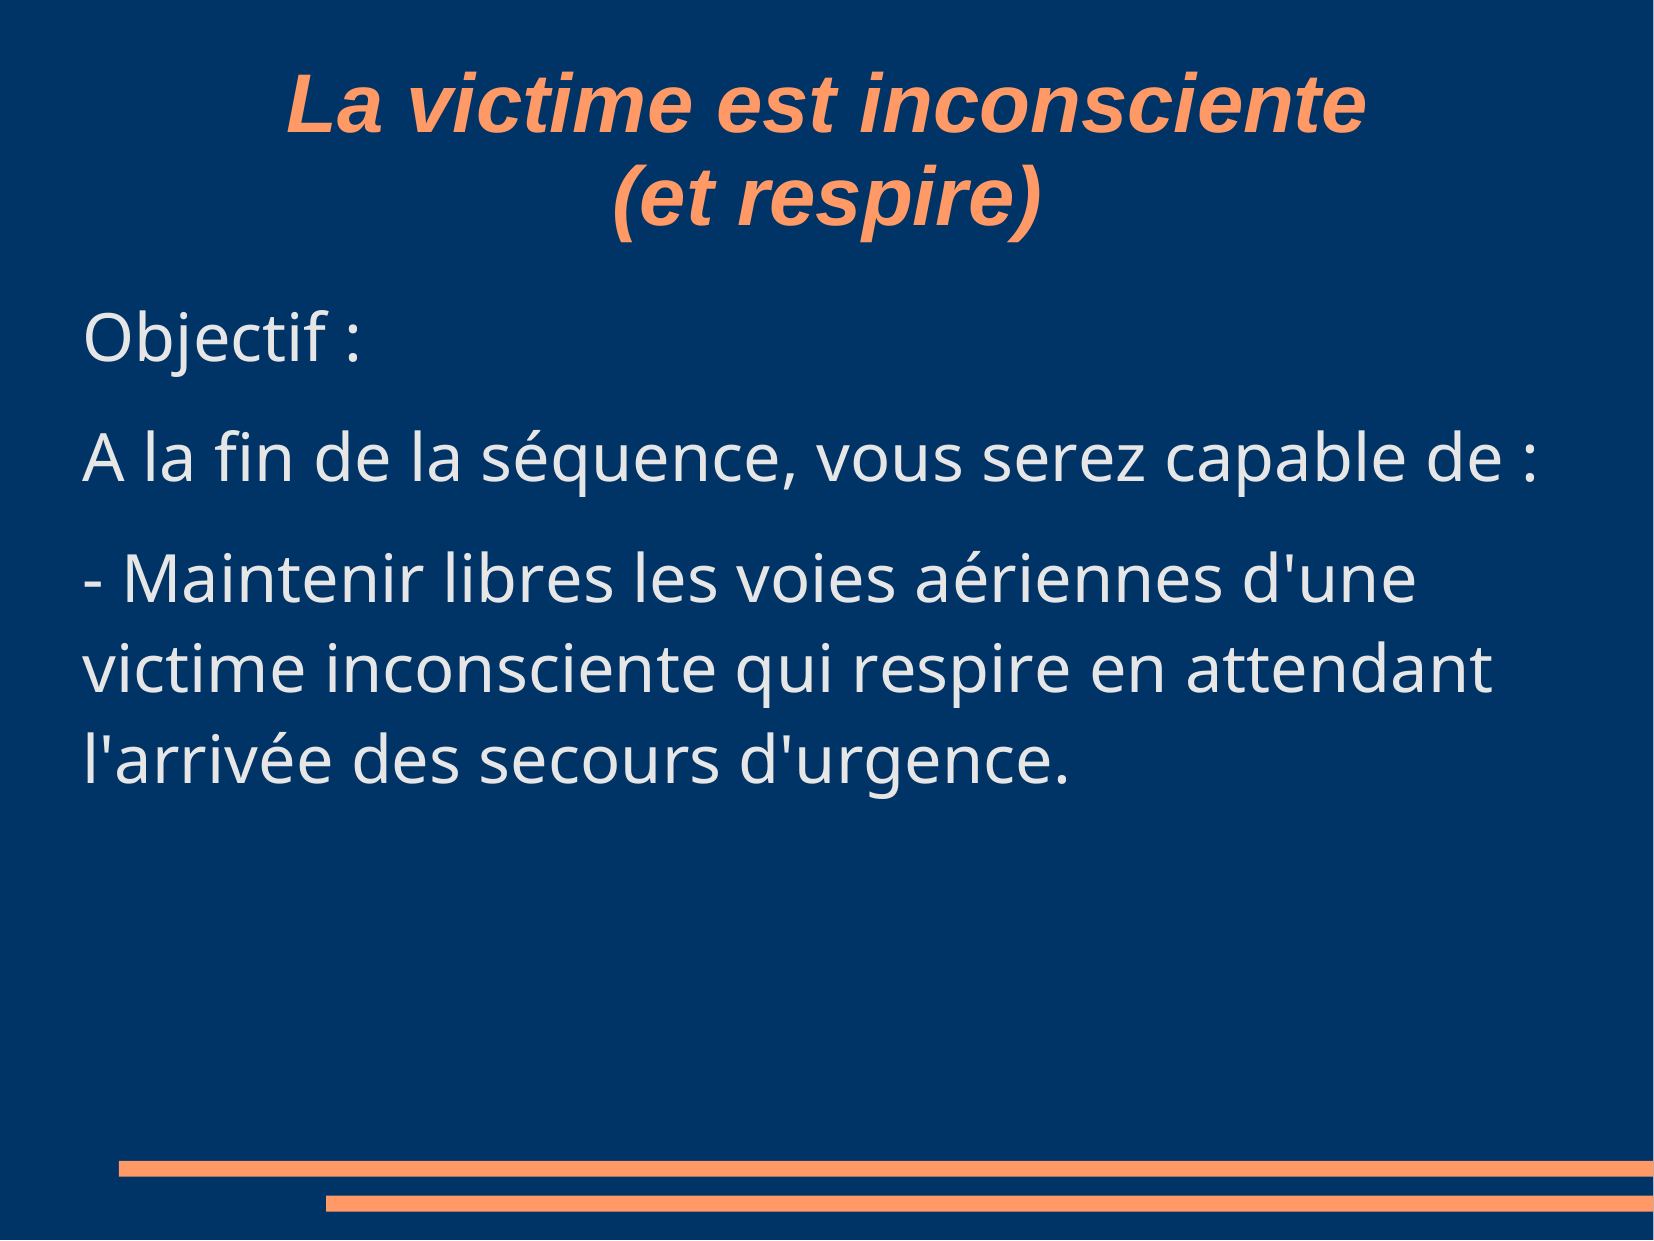

# La victime est inconsciente (et respire)
Objectif :
A la fin de la séquence, vous serez capable de :
- Maintenir libres les voies aériennes d'une victime inconsciente qui respire en attendant l'arrivée des secours d'urgence.